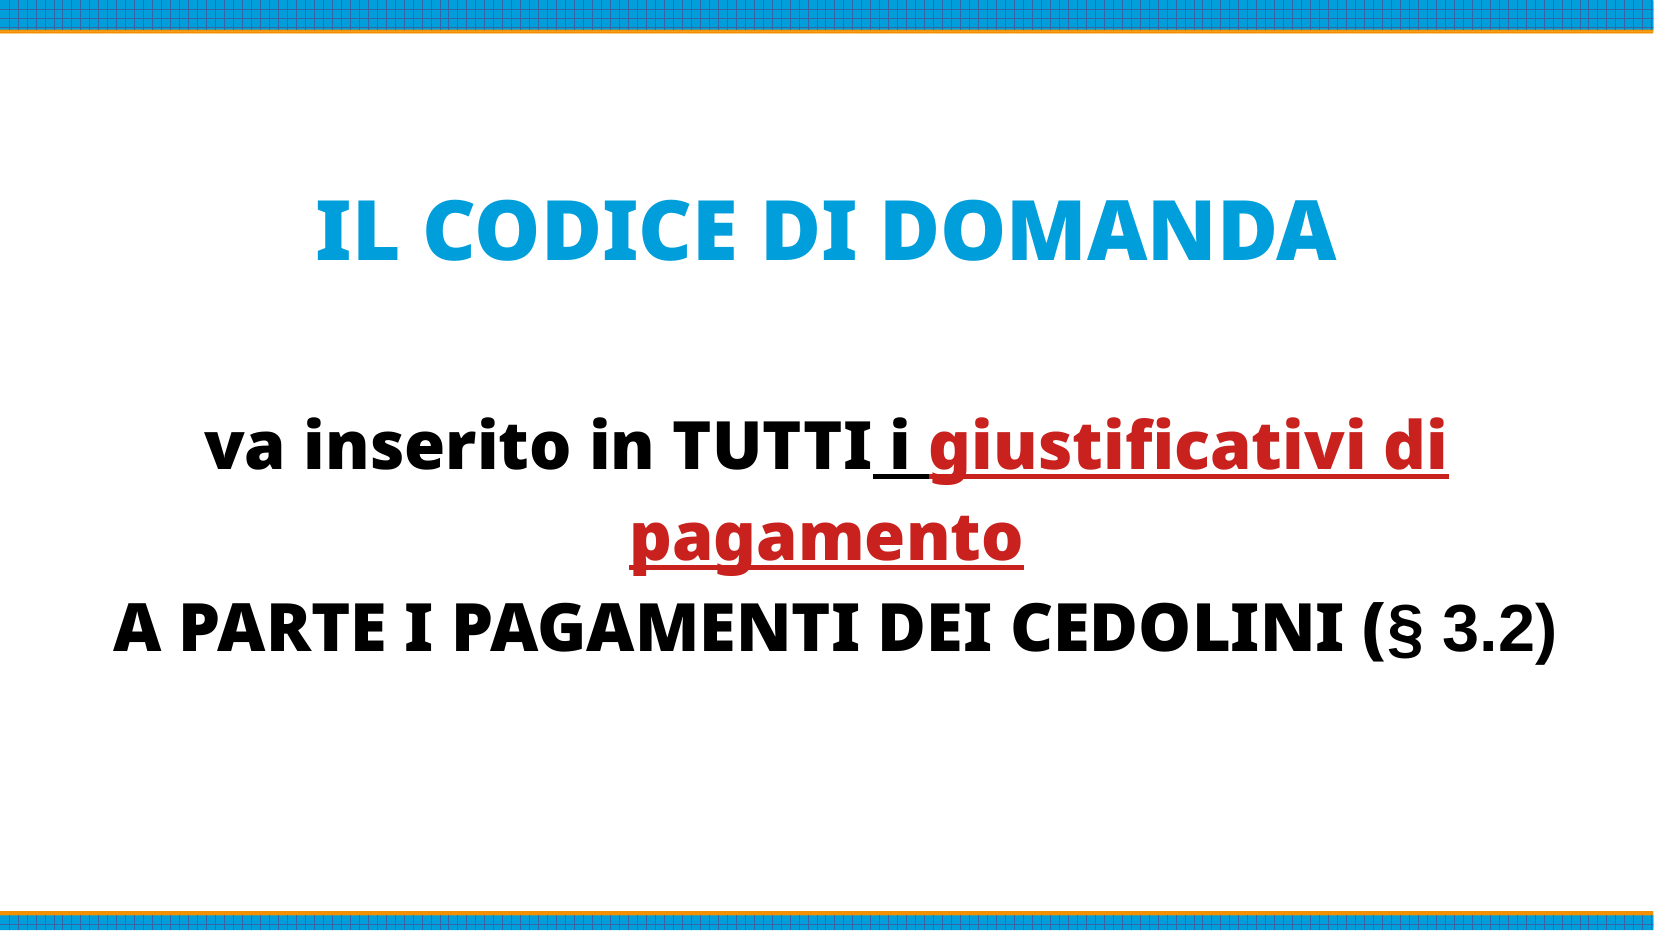

# IL CODICE DI DOMANDA
va inserito in TUTTI i giustificativi di pagamento
 A PARTE I PAGAMENTI DEI CEDOLINI (§ 3.2)